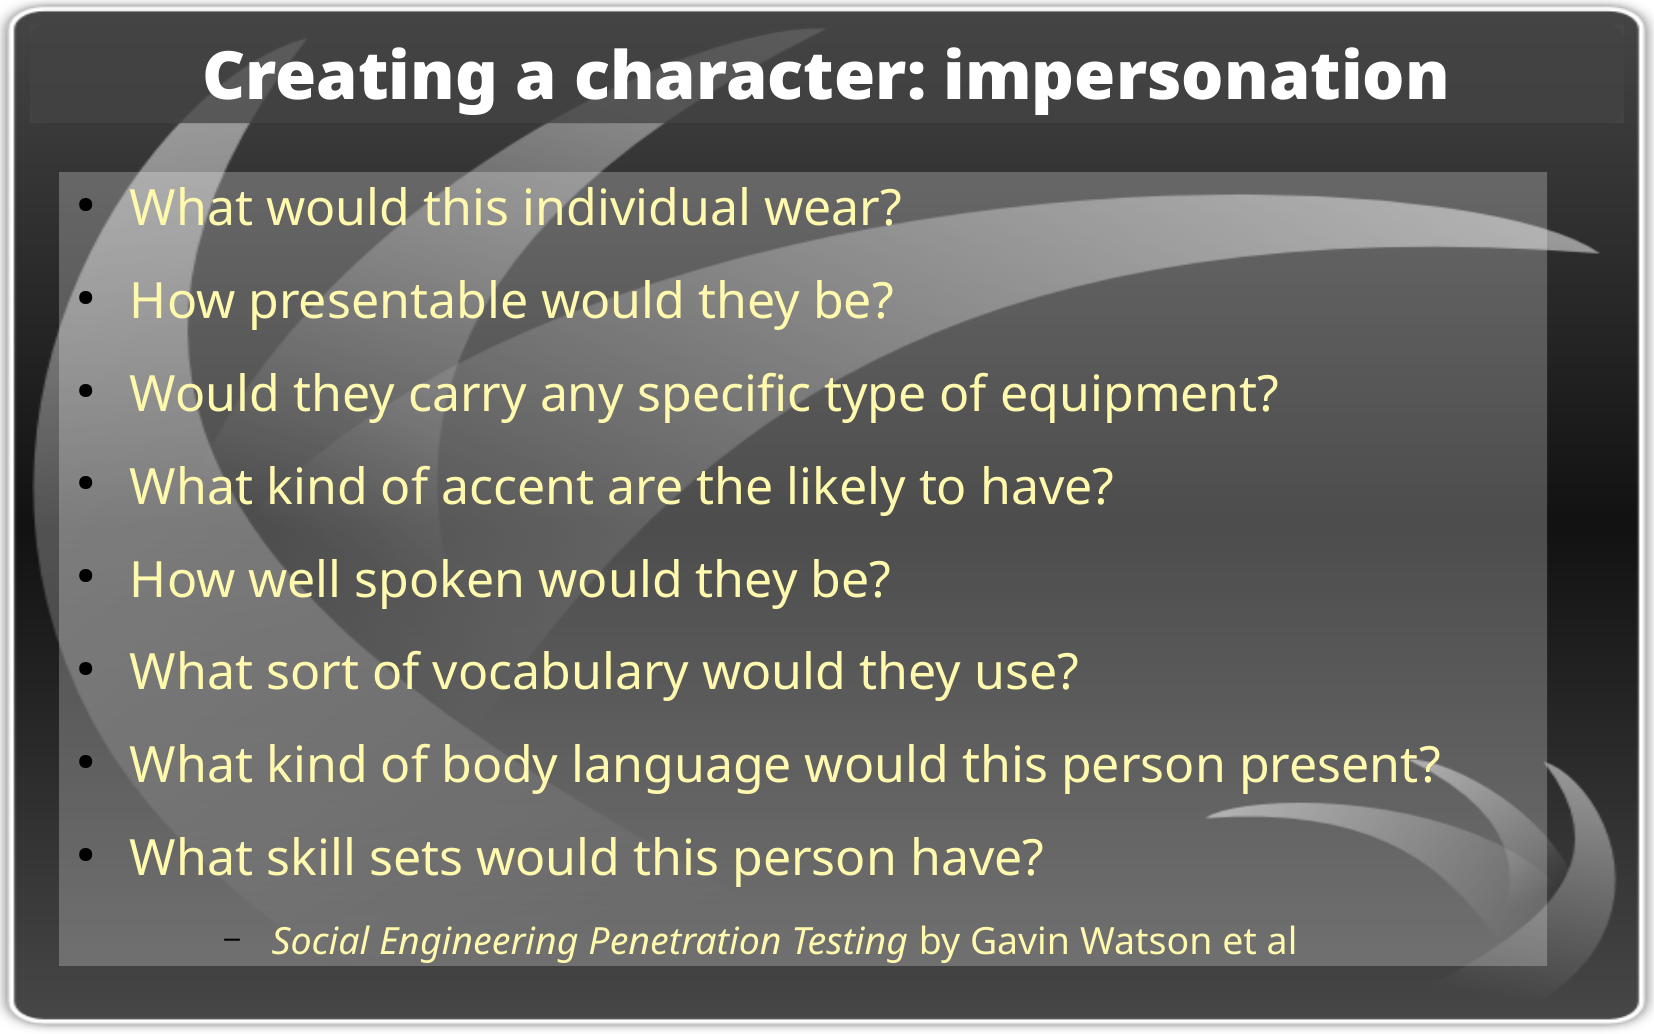

# Creating a character: impersonation
What would this individual wear?
How presentable would they be?
Would they carry any specific type of equipment?
What kind of accent are the likely to have?
How well spoken would they be?
What sort of vocabulary would they use?
What kind of body language would this person present?
What skill sets would this person have?
Social Engineering Penetration Testing by Gavin Watson et al